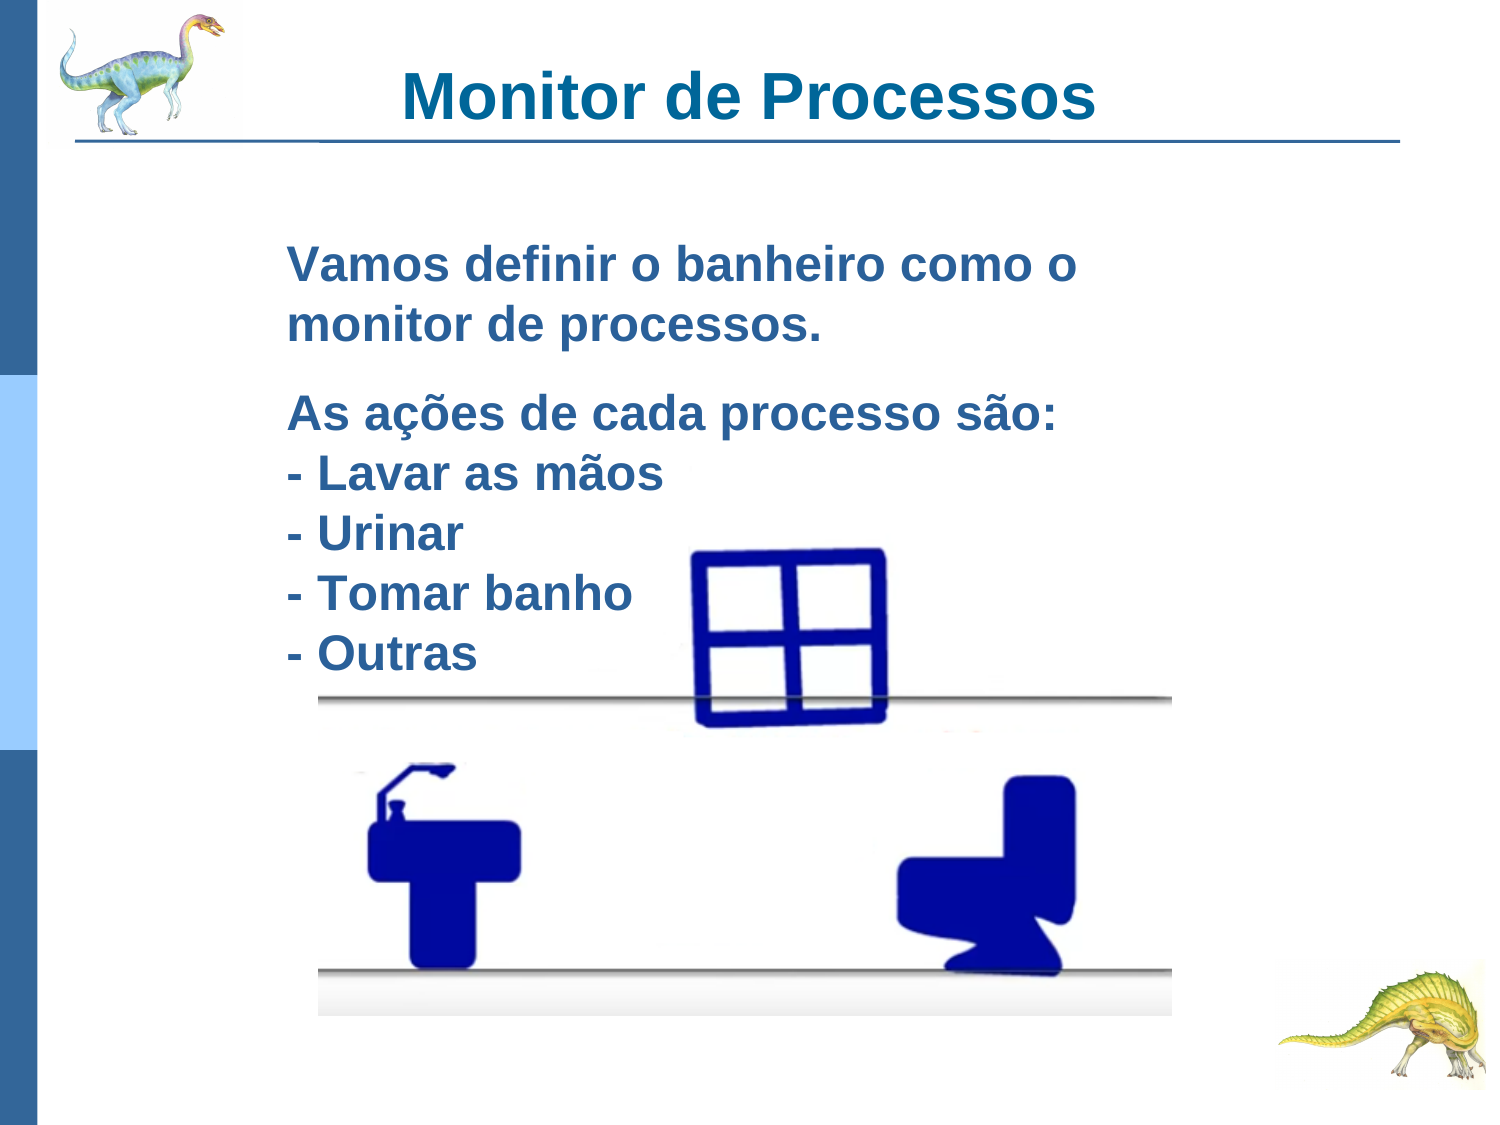

Monitor de Processos
Vamos definir o banheiro como o monitor de processos.
As ações de cada processo são:
- Lavar as mãos
- Urinar
- Tomar banho
- Outras